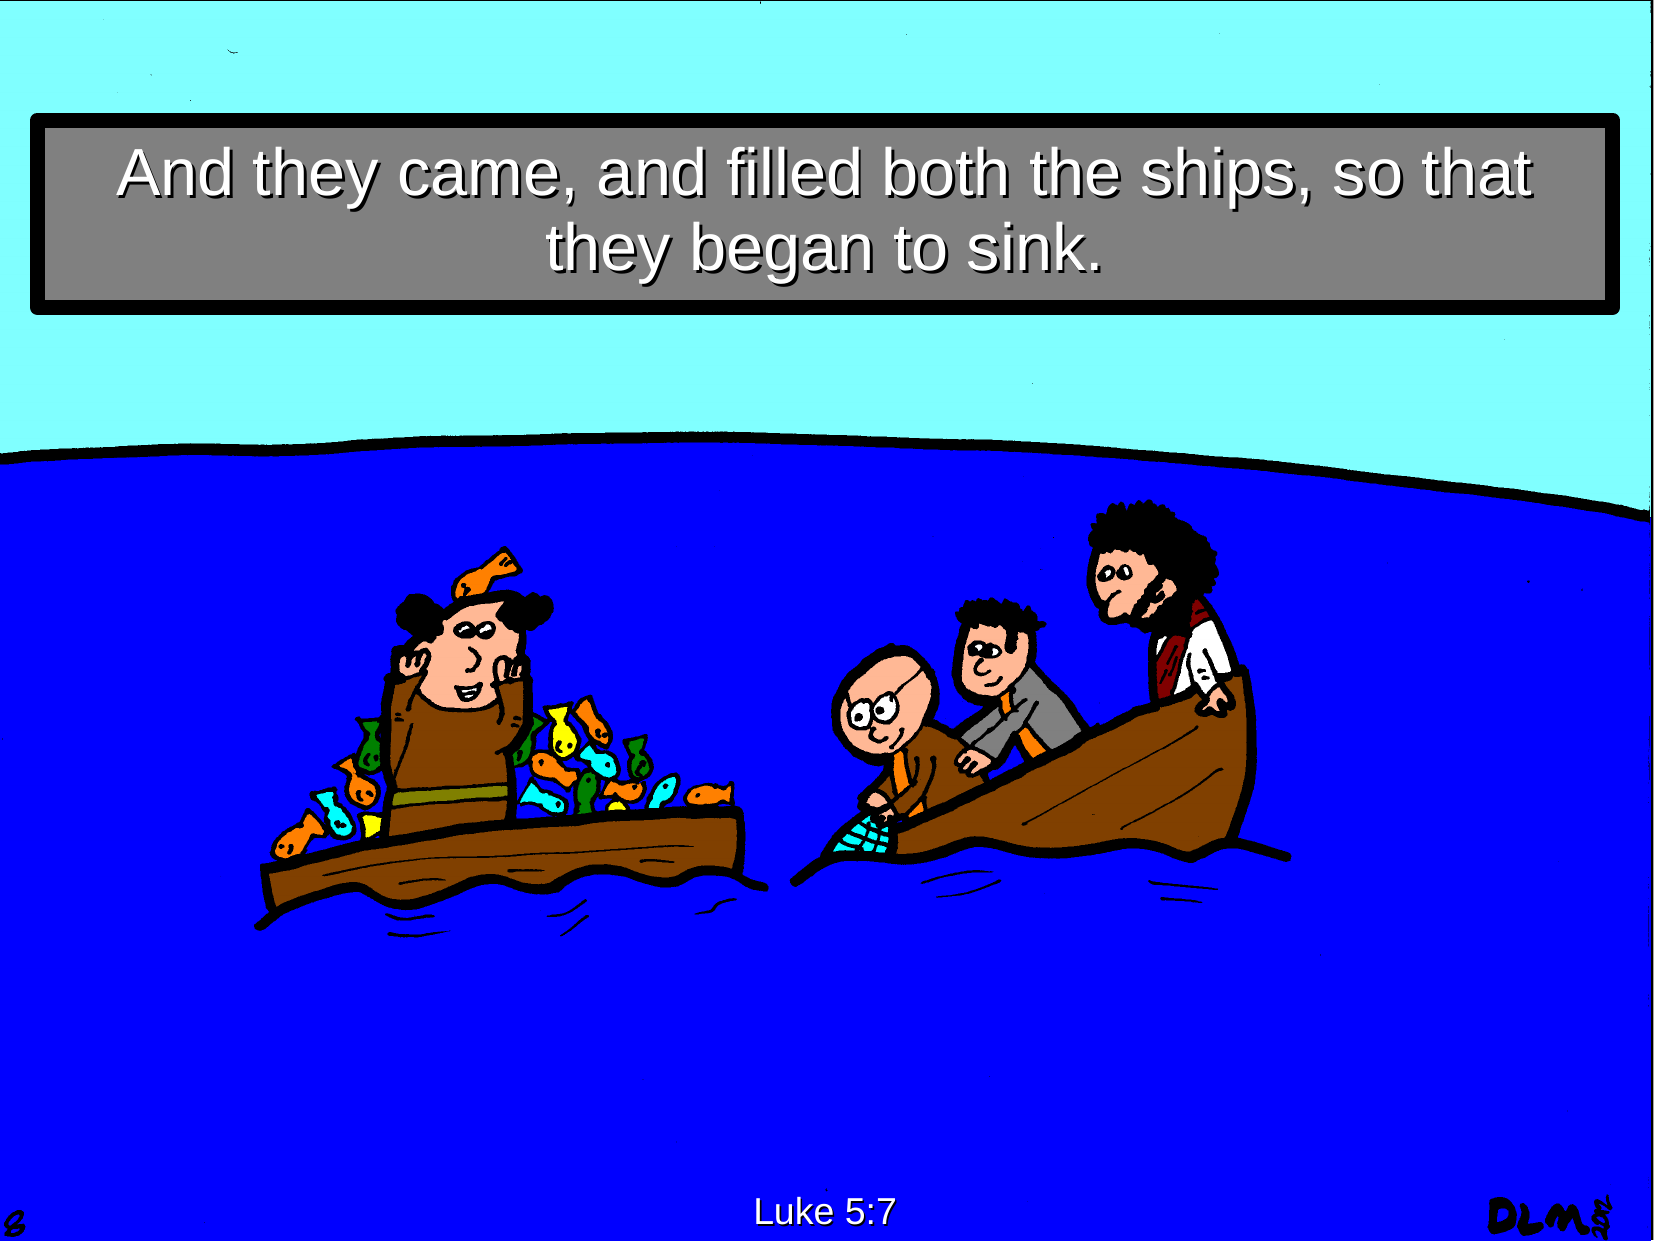

And they came, and filled both the ships, so that they began to sink.
Luke 5:7